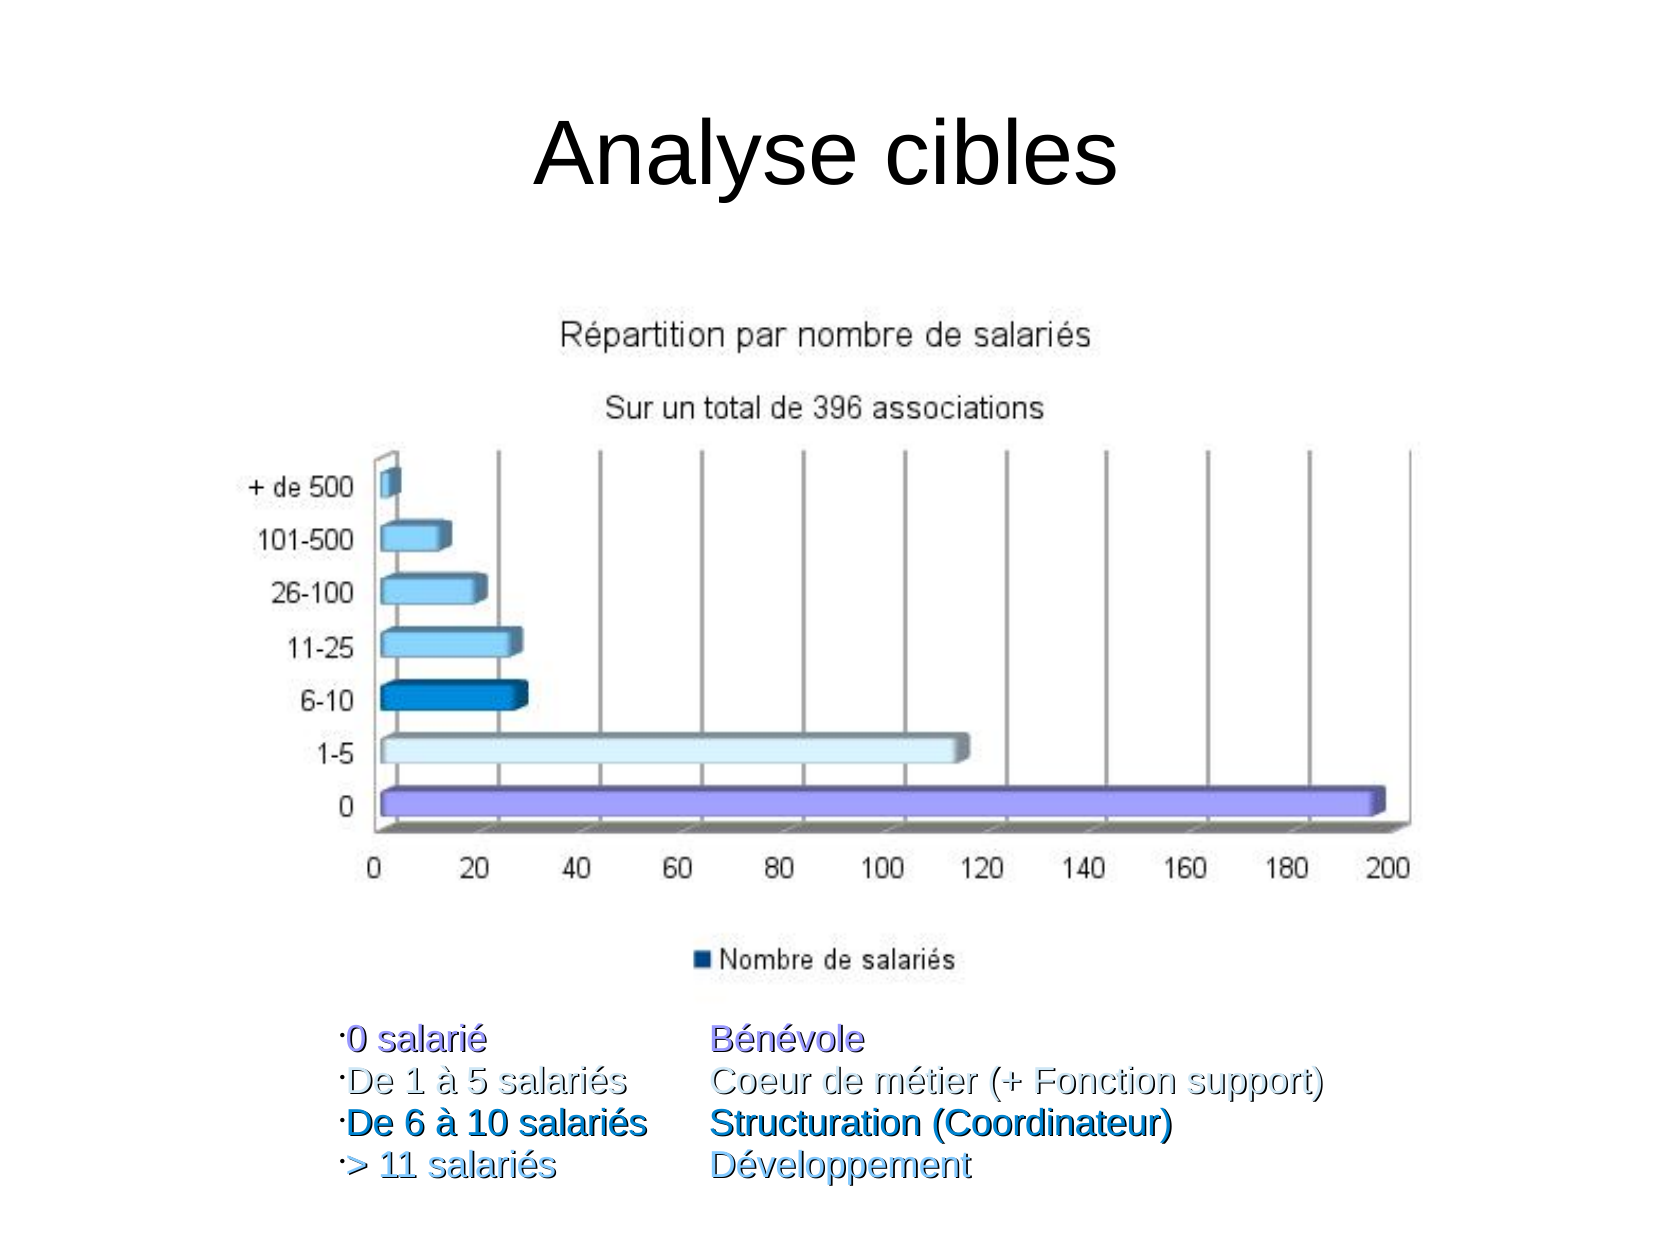

# Analyse cibles
0 salarié				Bénévole
De 1 à 5 salariés		Coeur de métier (+ Fonction support)
De 6 à 10 salariés	Structuration (Coordinateur)
> 11 salariés			Développement